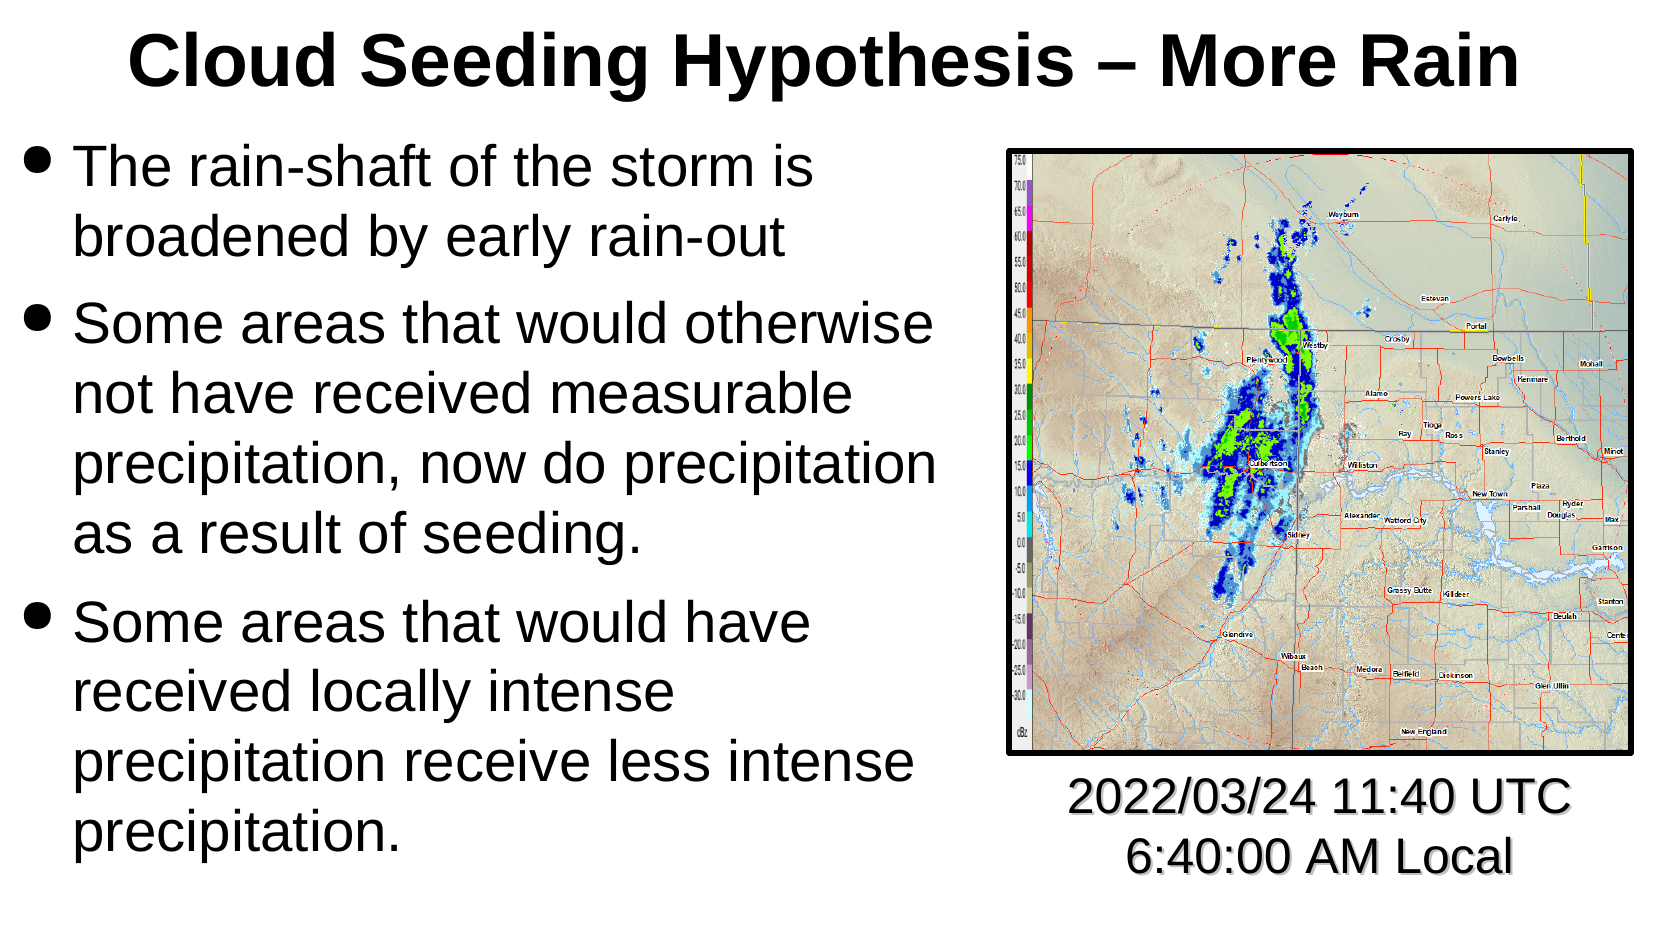

# Cloud Seeding Hypothesis – More Rain
 The rain-shaft of the storm is broadened by early rain-out
 Some areas that would otherwise not have received measurable precipitation, now do precipitation as a result of seeding.
 Some areas that would have received locally intense precipitation receive less intense precipitation.
2022/03/24 11:40 UTC
6:40:00 AM Local